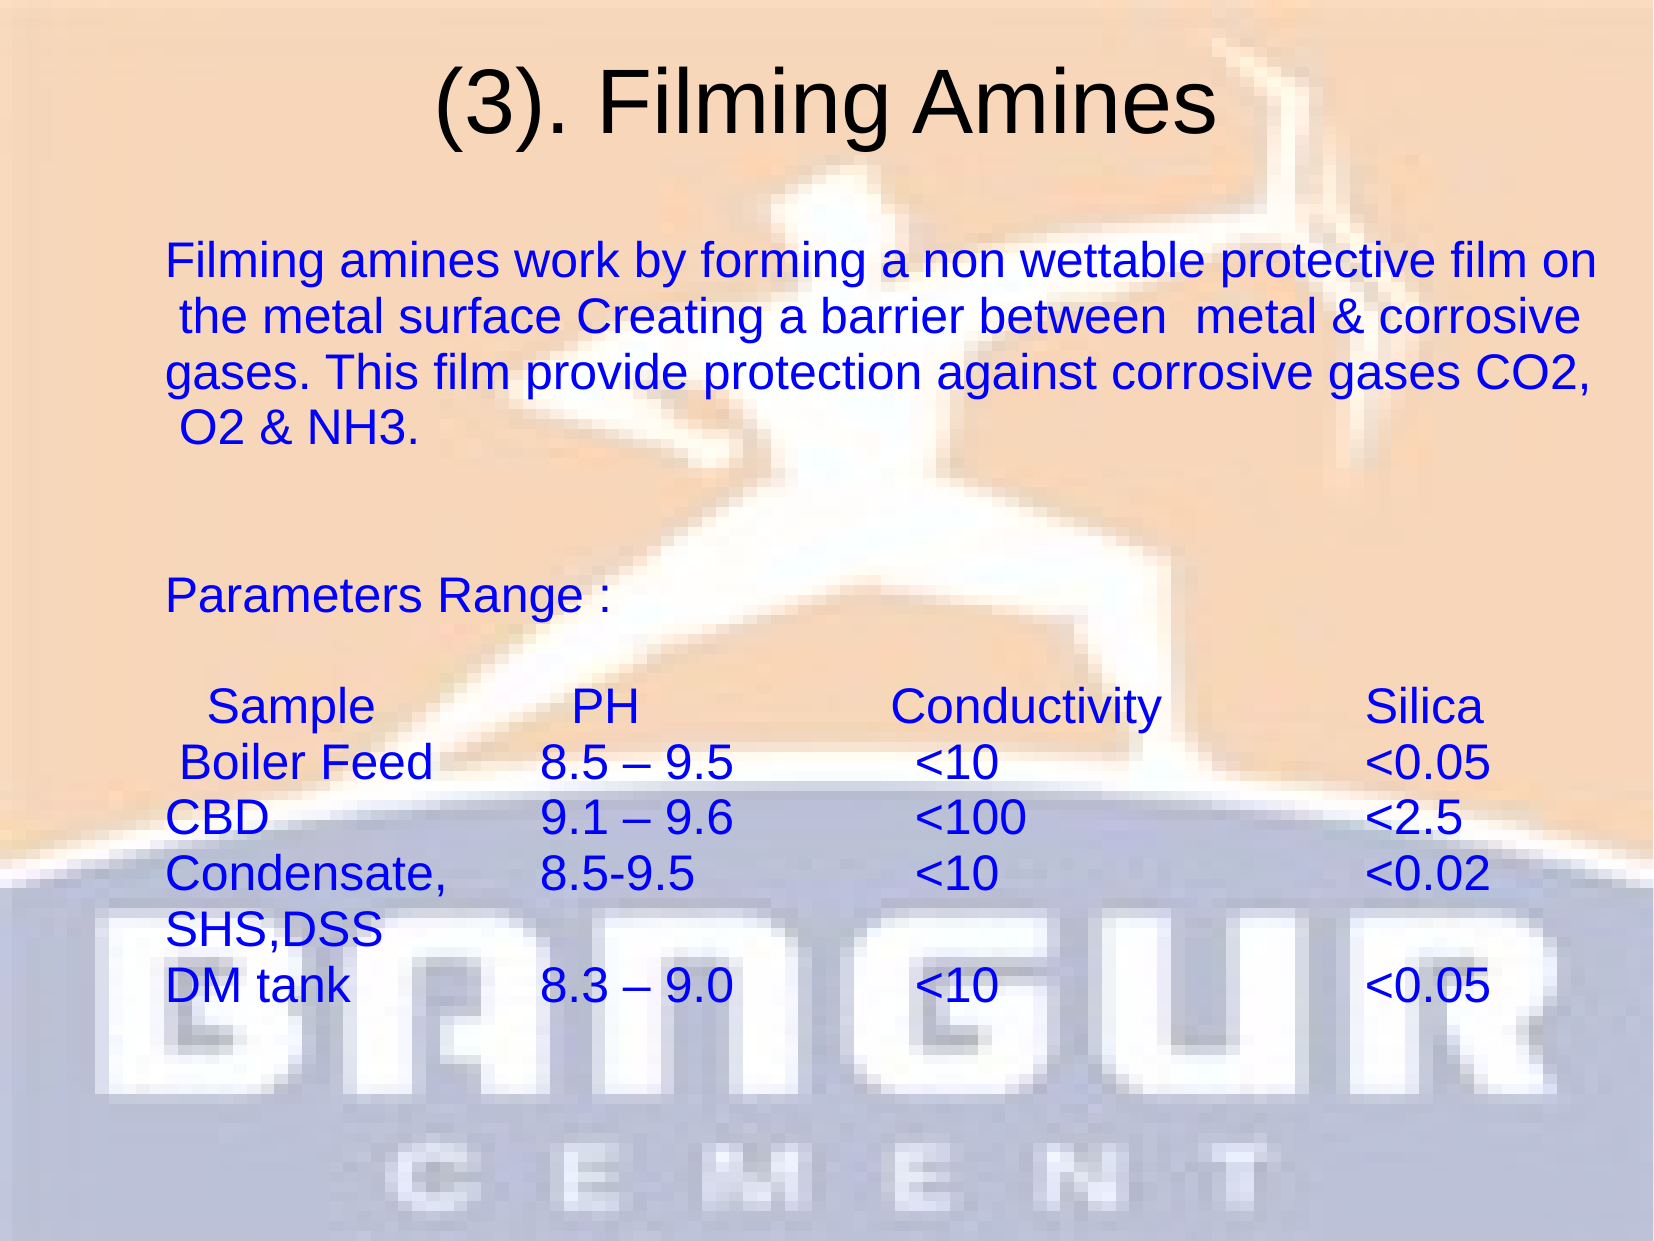

# (3). Filming Amines
Filming amines work by forming a non wettable protective film on
 the metal surface Creating a barrier between metal & corrosive
gases. This film provide protection against corrosive gases CO2,
 O2 & NH3.
Parameters Range :
 Sample PH 		 Conductivity			Silica
 Boiler Feed		8.5 – 9.5			<10					<0.05
CBD				9.1 – 9.6			<100					<2.5
Condensate,		8.5-9.5			<10					<0.02
SHS,DSS
DM tank 			8.3 – 9.0			<10					<0.05